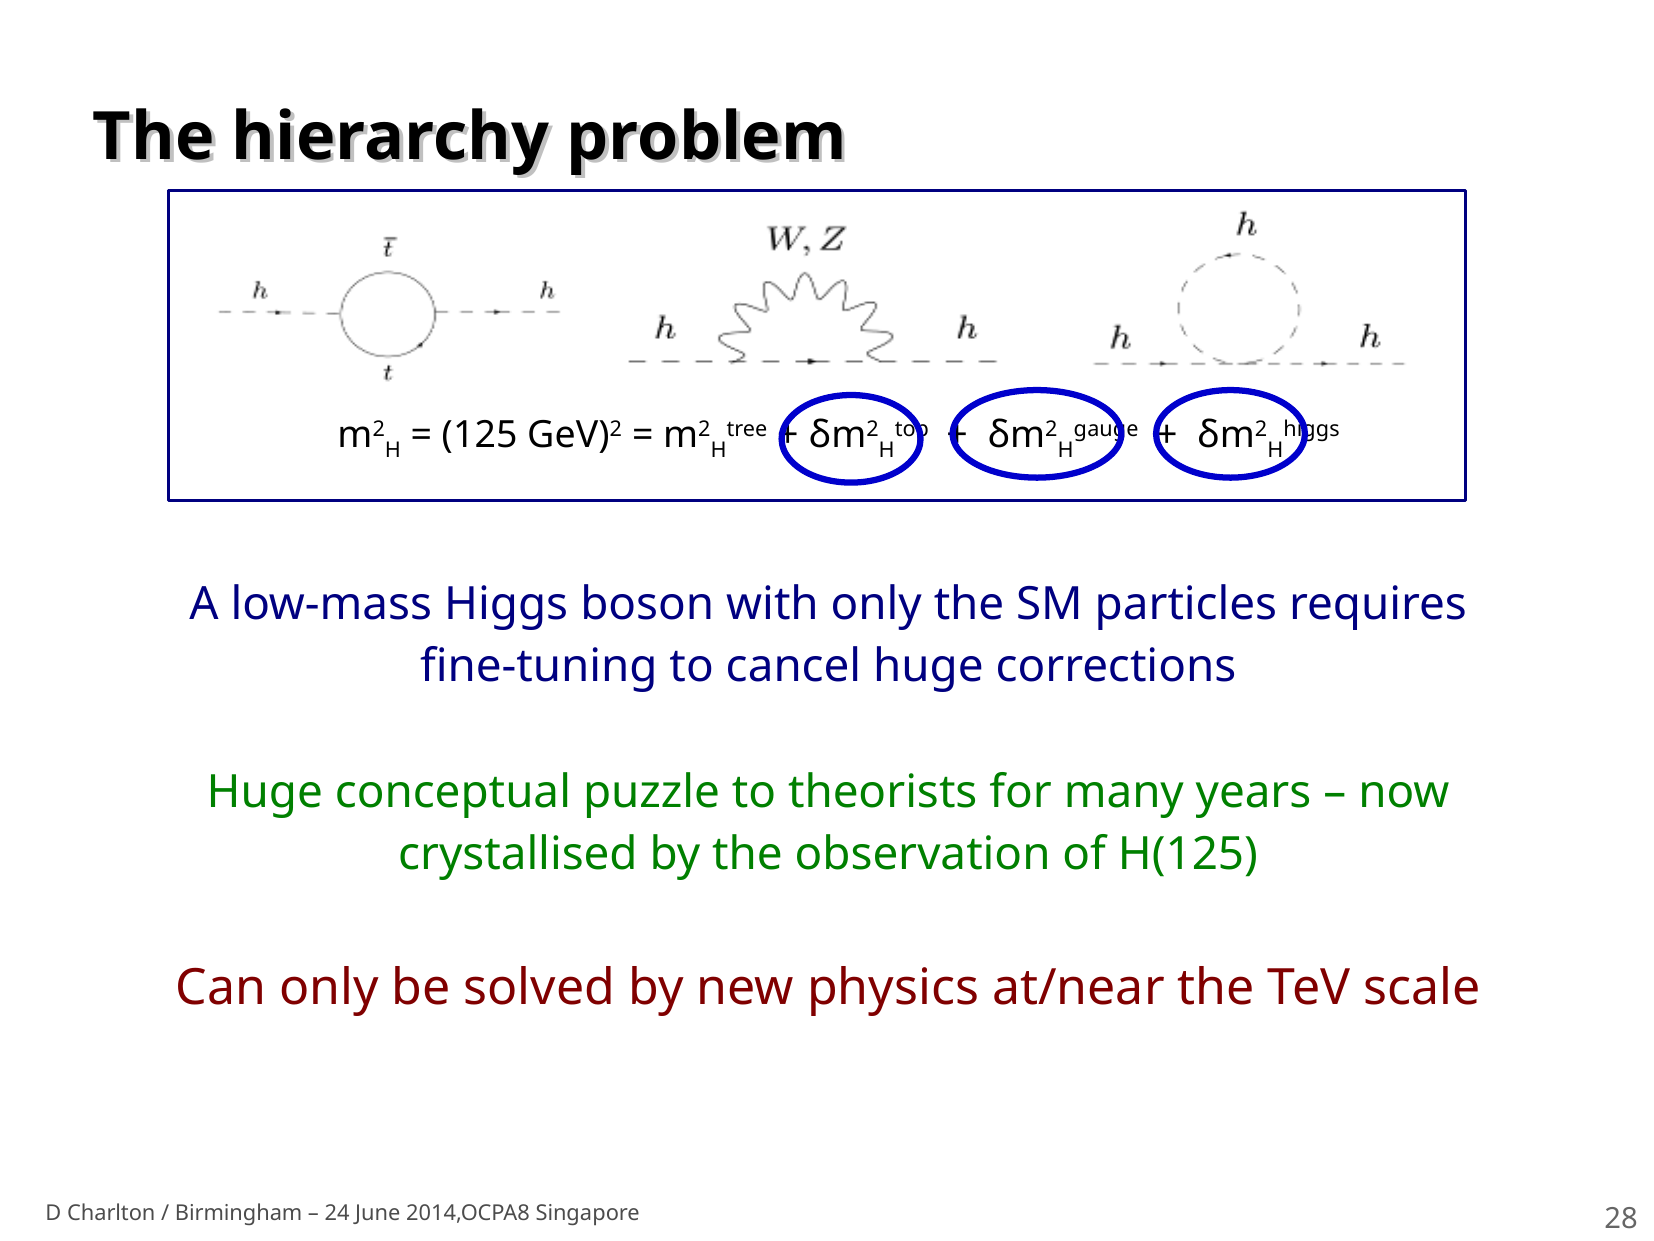

The hierarchy problem
m2H = (125 GeV)2 = m2Htree + δm2Htop + δm2Hgauge + δm2Hhiggs
A low-mass Higgs boson with only the SM particles requires fine-tuning to cancel huge corrections
Huge conceptual puzzle to theorists for many years – now crystallised by the observation of H(125)
Can only be solved by new physics at/near the TeV scale